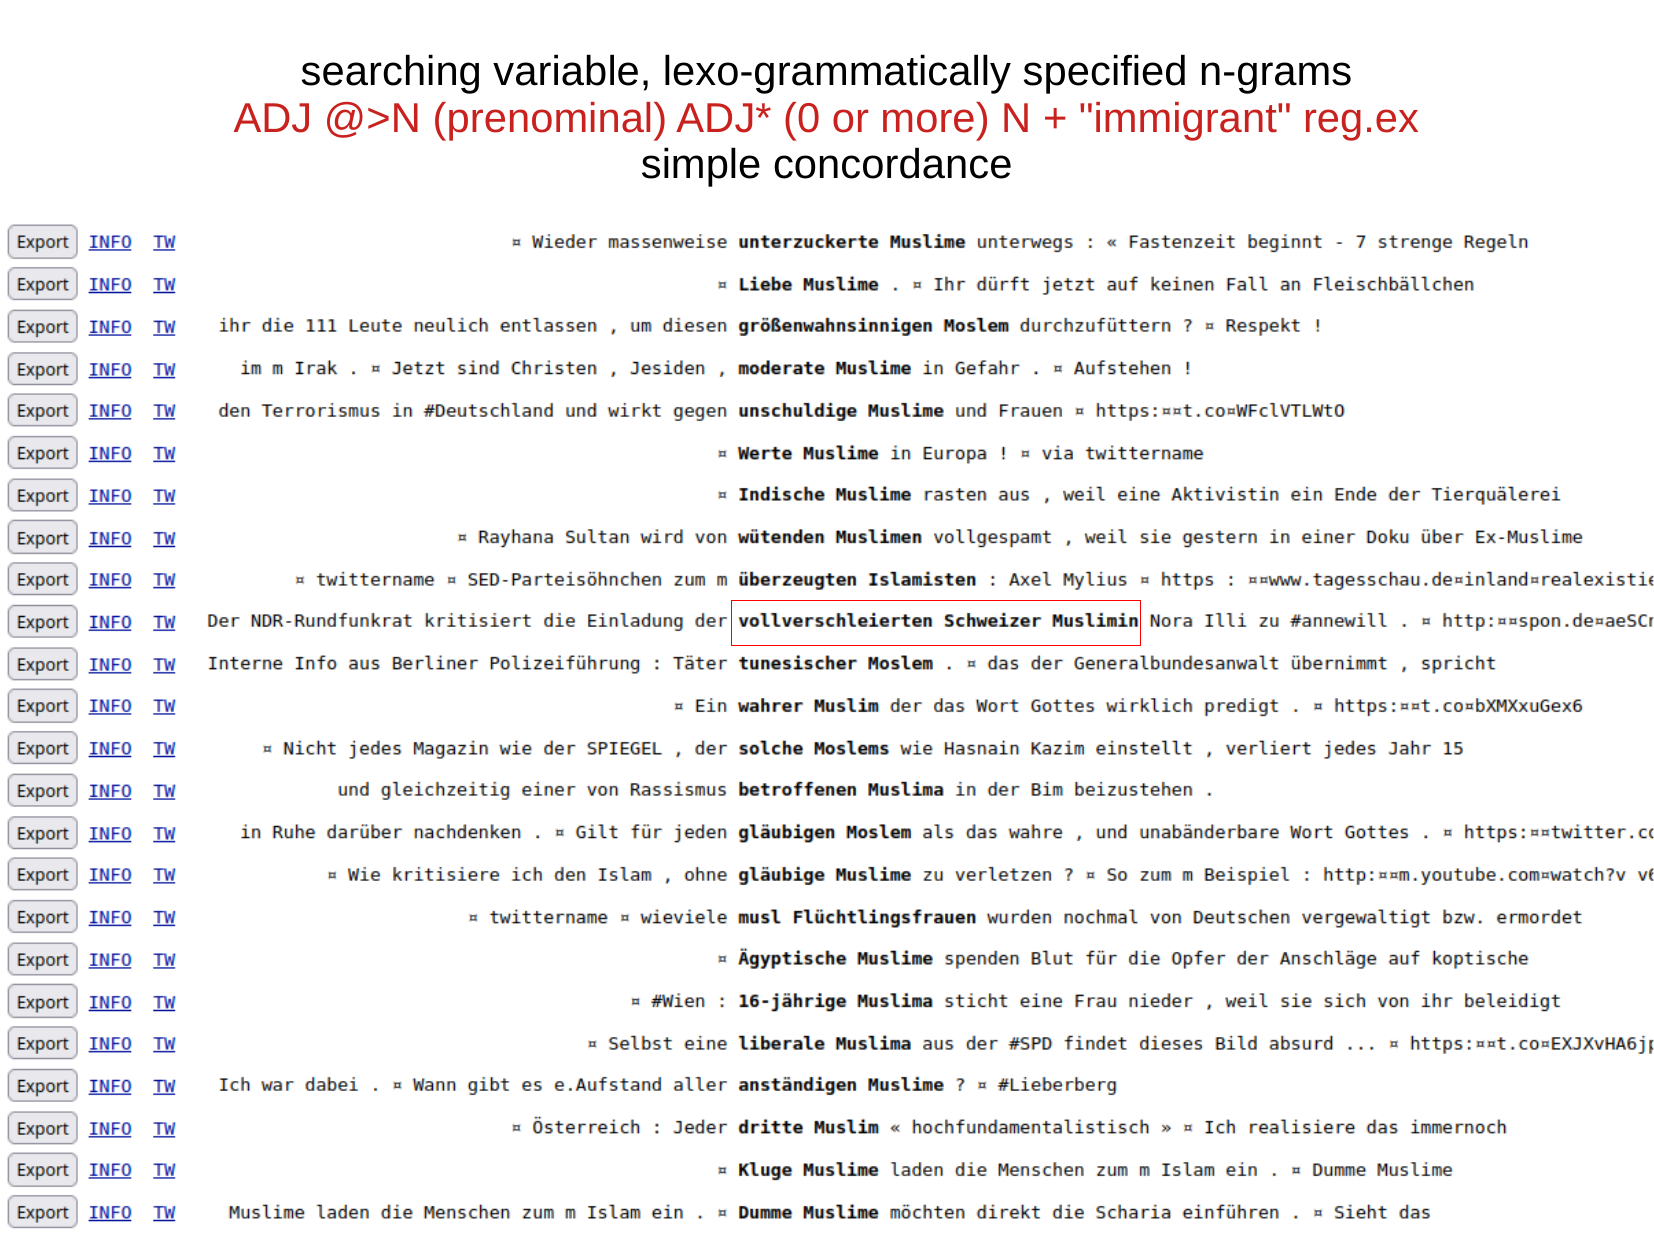

# searching variable, lexo-grammatically specified n-grams ADJ @>N (prenominal) ADJ* (0 or more) N + "immigrant" reg.ex simple concordance